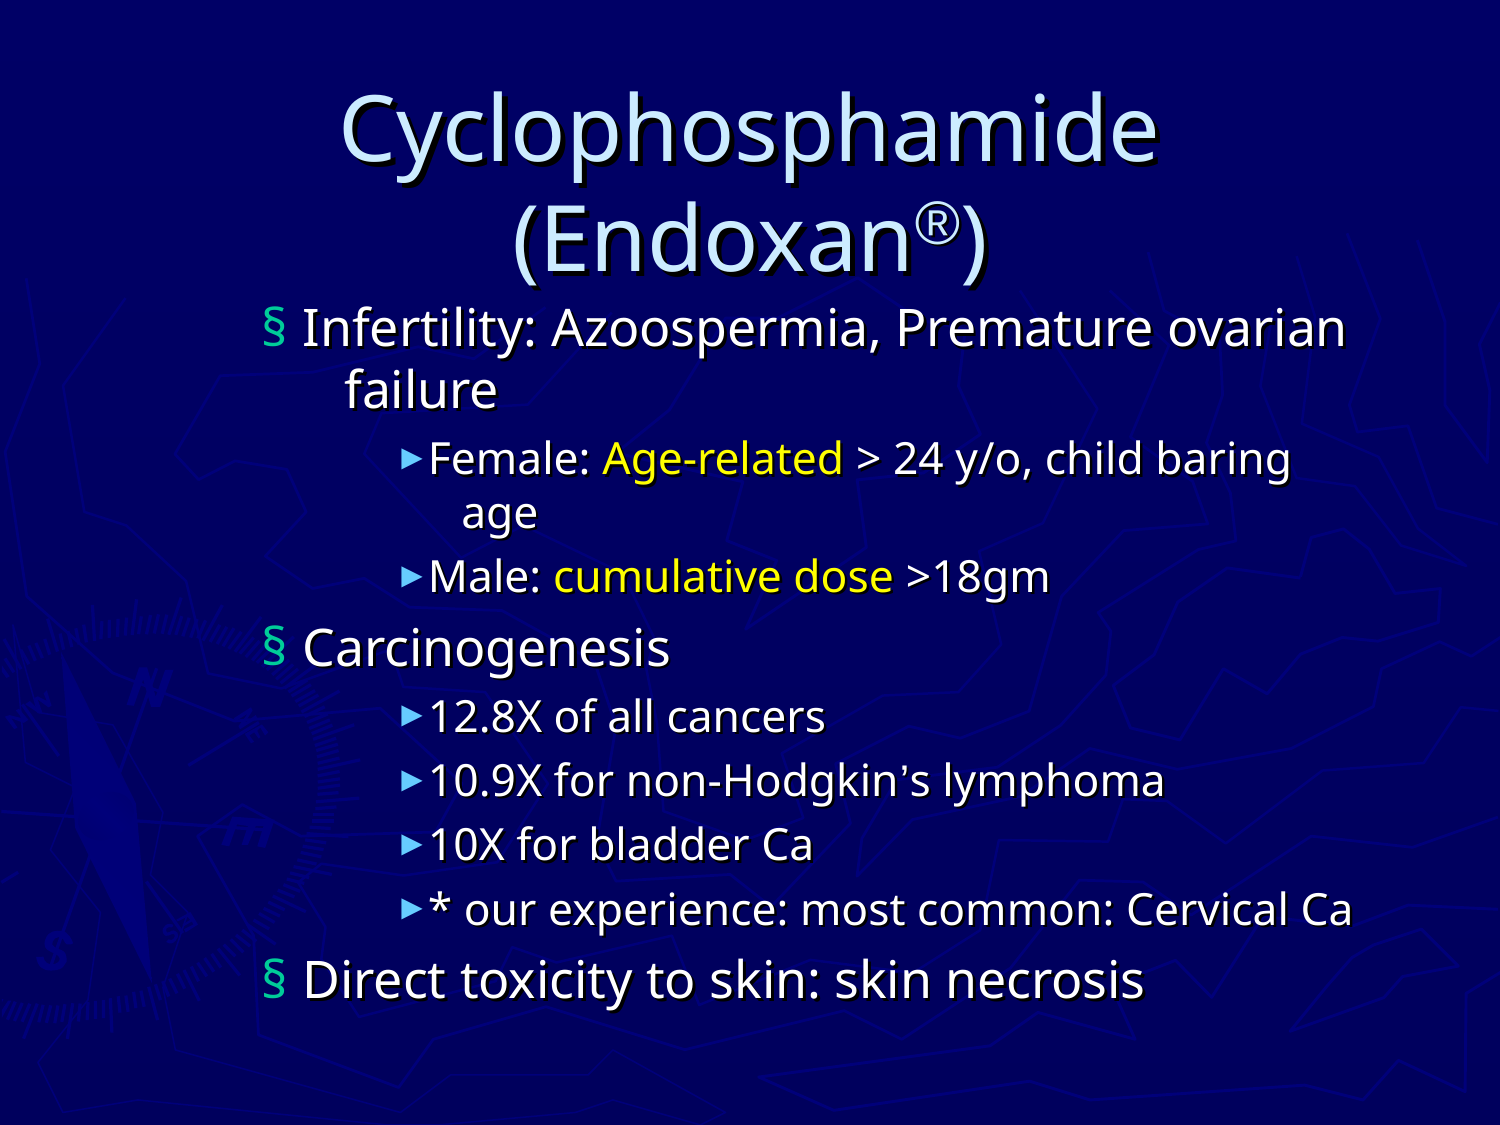

# Cyclophosphamide (Endoxan®)
Infertility: Azoospermia, Premature ovarian failure
Female: Age-related > 24 y/o, child baring age
Male: cumulative dose >18gm
Carcinogenesis
12.8X of all cancers
10.9X for non-Hodgkin’s lymphoma
10X for bladder Ca
* our experience: most common: Cervical Ca
Direct toxicity to skin: skin necrosis